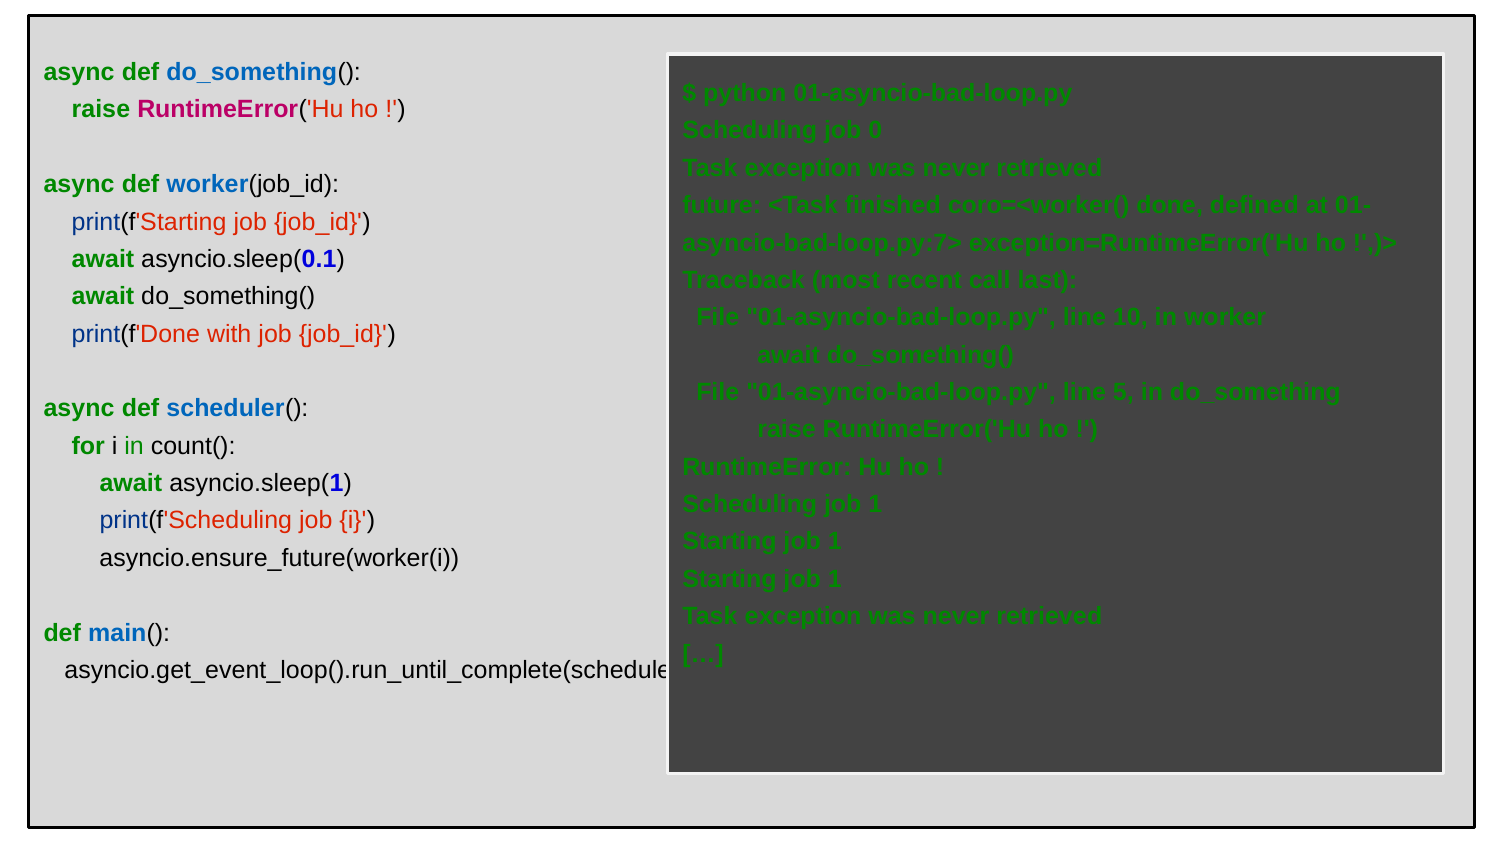

async def do_something():
 raise RuntimeError('Hu ho !')
async def worker(job_id):
 print(f'Starting job {job_id}')
 await asyncio.sleep(0.1)
 await do_something()
 print(f'Done with job {job_id}')
async def scheduler():
 for i in count():
 await asyncio.sleep(1)
 print(f'Scheduling job {i}')
 asyncio.ensure_future(worker(i))
def main():
 asyncio.get_event_loop().run_until_complete(scheduler())
$ python 01-asyncio-bad-loop.py
Scheduling job 0
Task exception was never retrieved
future: <Task finished coro=<worker() done, defined at 01-asyncio-bad-loop.py:7> exception=RuntimeError('Hu ho !',)>
Traceback (most recent call last):
 File "01-asyncio-bad-loop.py", line 10, in worker
	await do_something()
 File "01-asyncio-bad-loop.py", line 5, in do_something
	raise RuntimeError('Hu ho !')
RuntimeError: Hu ho !
Scheduling job 1
Starting job 1
Starting job 1
Task exception was never retrieved
[…]